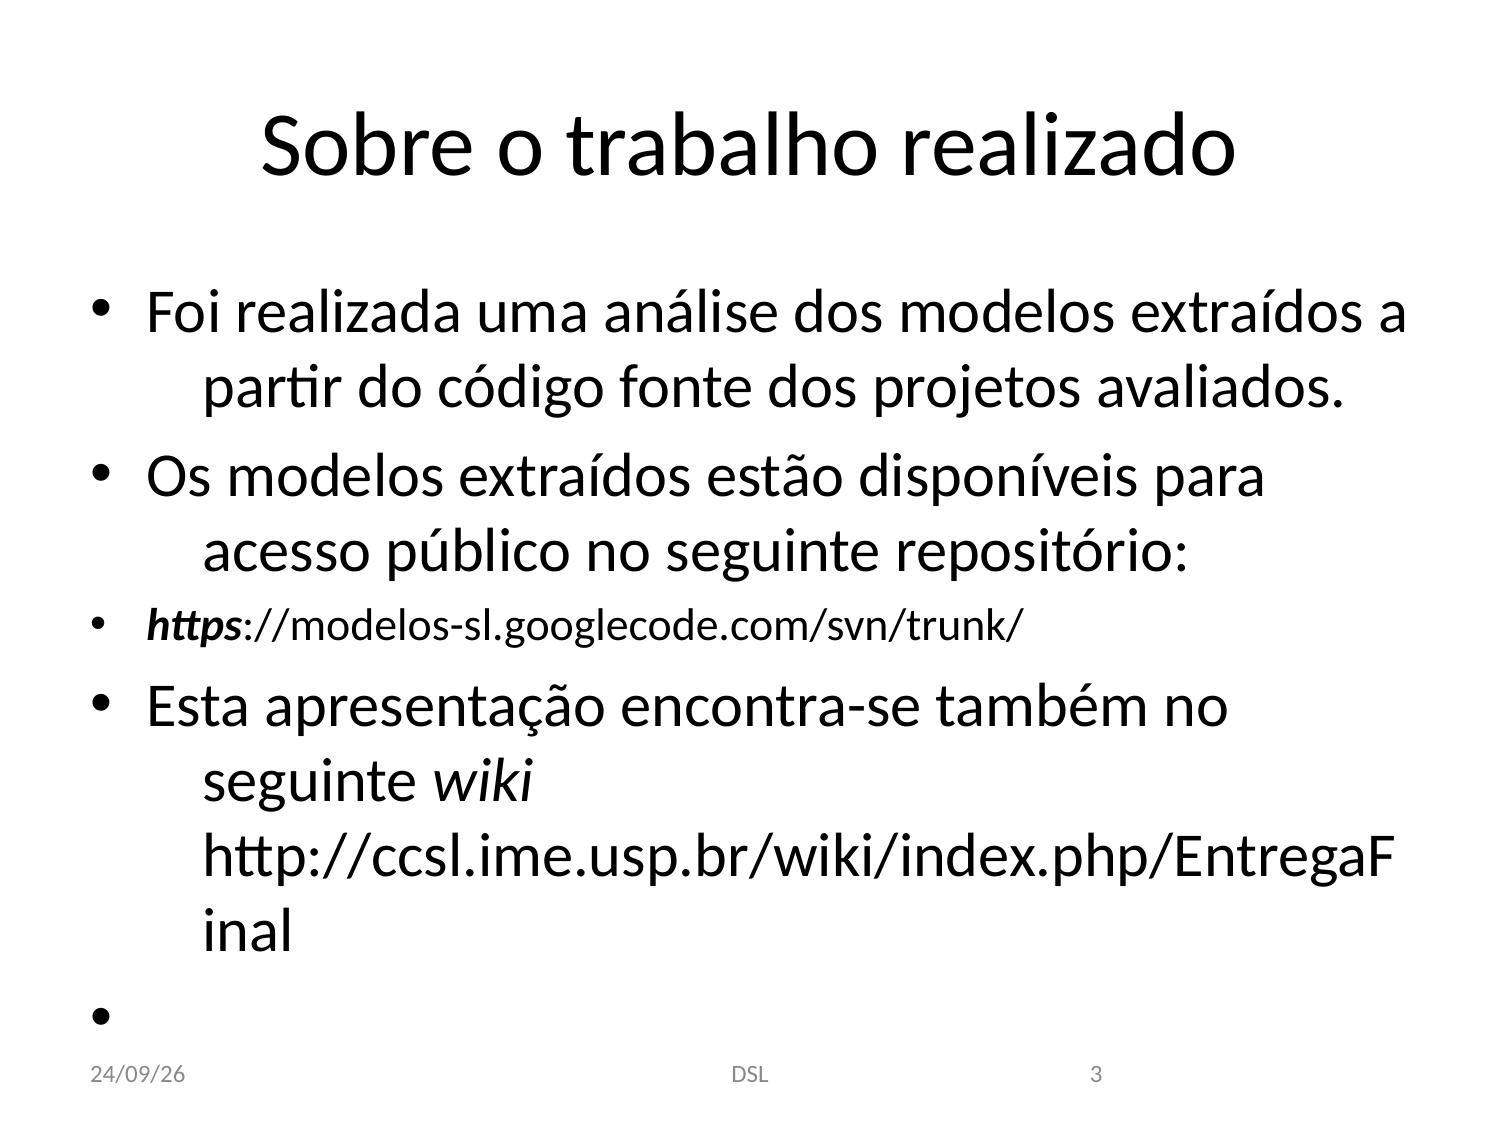

# Sobre o trabalho realizado
Foi realizada uma análise dos modelos extraídos a partir do código fonte dos projetos avaliados.
Os modelos extraídos estão disponíveis para acesso público no seguinte repositório:
https://modelos-sl.googlecode.com/svn/trunk/
Esta apresentação encontra-se também no seguinte wiki http://ccsl.ime.usp.br/wiki/index.php/EntregaFinal
DSL
3